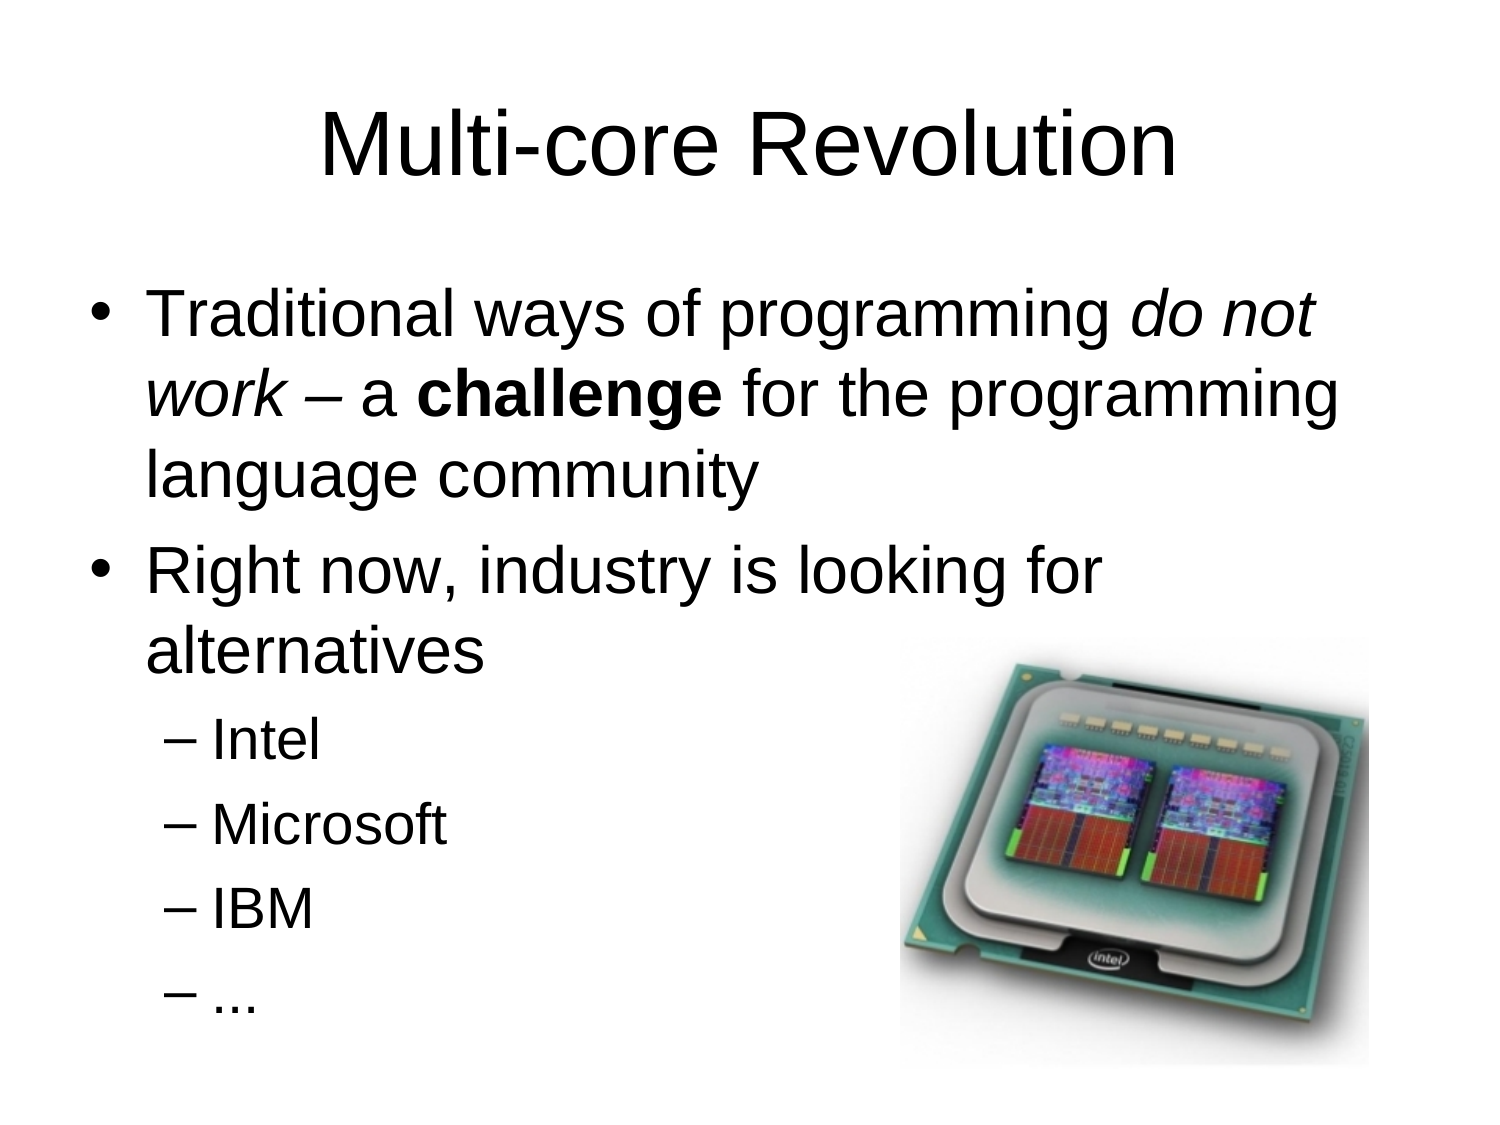

# Multi-core Revolution
Traditional ways of programming do not work – a challenge for the programming language community
Right now, industry is looking for alternatives
Intel
Microsoft
IBM
...